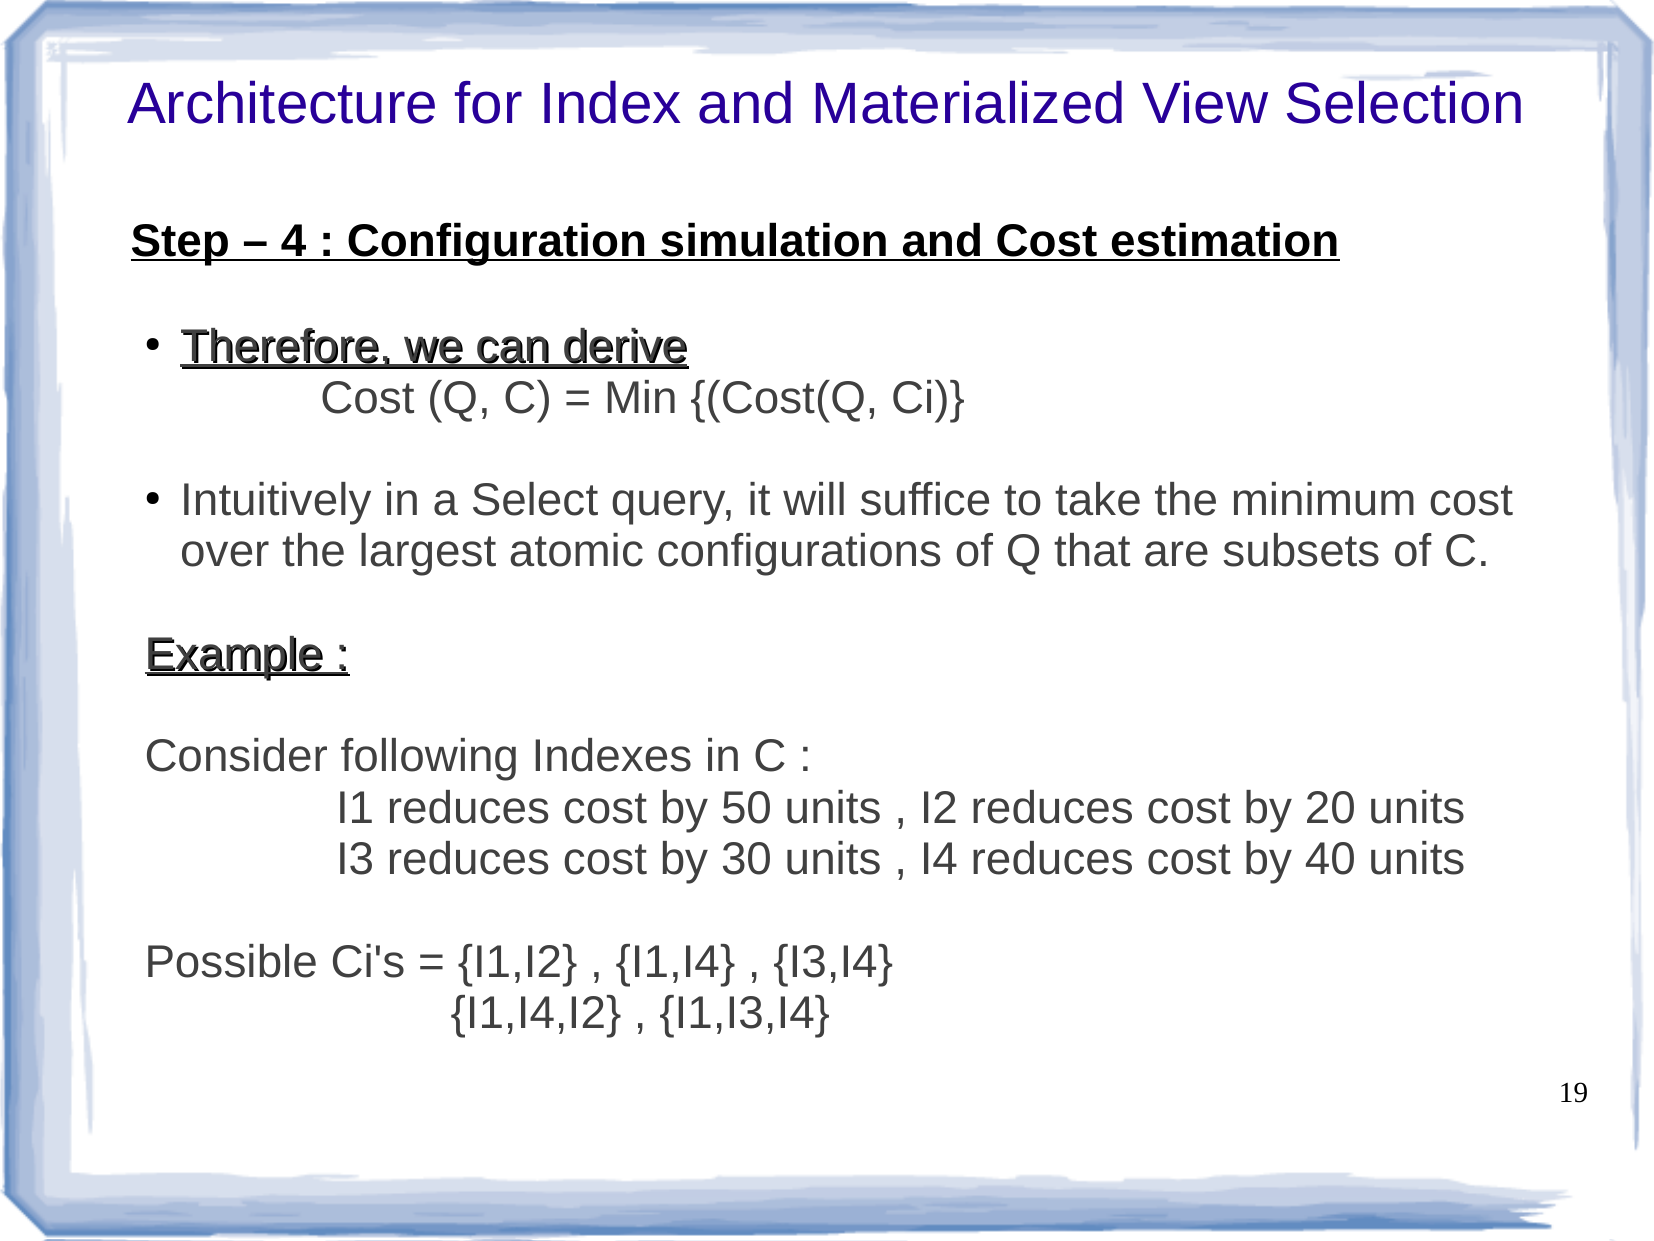

# Architecture for Index and Materialized View Selection
Step – 4 : Configuration simulation and Cost estimation
Therefore, we can derive
 Cost (Q, C) = Min {(Cost(Q, Ci)}
Intuitively in a Select query, it will suffice to take the minimum cost over the largest atomic configurations of Q that are subsets of C.
Example :
Consider following Indexes in C :
 I1 reduces cost by 50 units , I2 reduces cost by 20 units
 I3 reduces cost by 30 units , I4 reduces cost by 40 units
Possible Ci's = {I1,I2} , {I1,I4} , {I3,I4}
 {I1,I4,I2} , {I1,I3,I4}
19